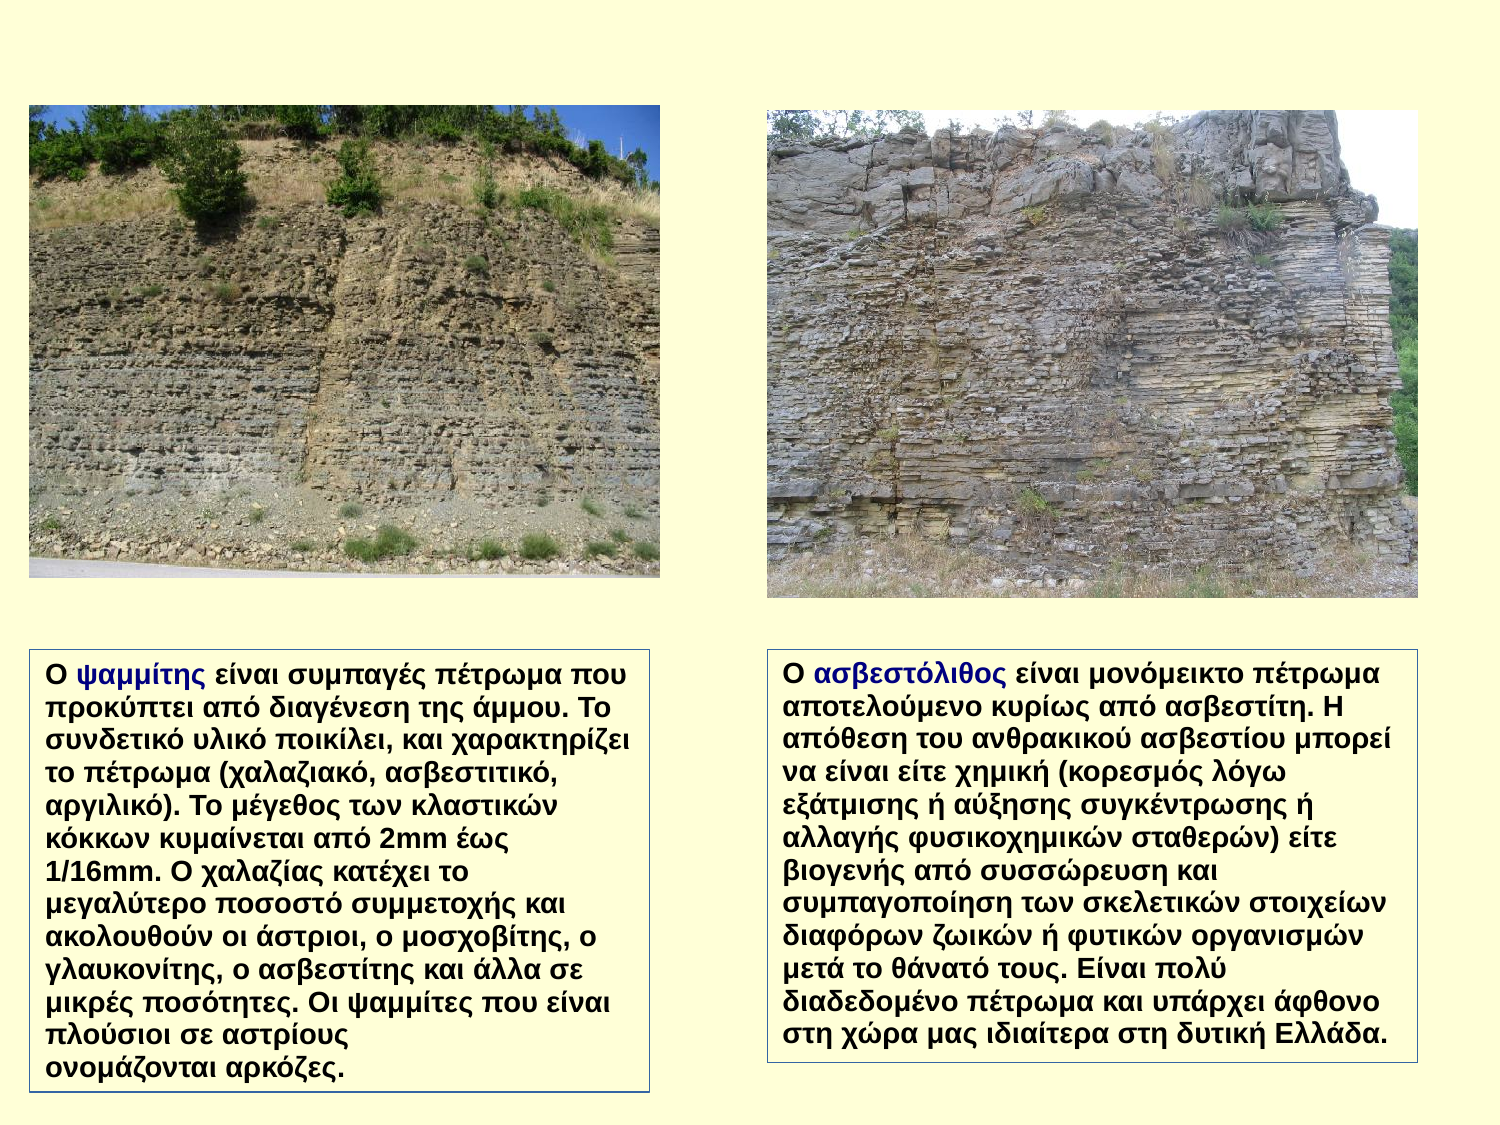

Ο ψαμμίτης είναι συμπαγές πέτρωμα που προκύπτει από διαγένεση της άμμου. Το συνδετικό υλικό ποικίλει, και χαρακτηρίζει το πέτρωμα (χαλαζιακό, ασβεστιτικό, αργιλικό). Το μέγεθος των κλαστικών κόκκων κυμαίνεται από 2mm έως 1/16mm. O χαλαζίας κατέχει το μεγαλύτερο ποσοστό συμμετοχής και ακολουθούν οι άστριοι, ο μοσχοβίτης, ο γλαυκονίτης, ο ασβεστίτης και άλλα σε μικρές ποσότητες. Οι ψαμμίτες που είναι πλούσιοι σε αστρίους ονομάζονται αρκόζες.
Ο ασβεστόλιθος είναι μονόμεικτο πέτρωμα αποτελούμενο κυρίως από ασβεστίτη. Η απόθεση του ανθρακικού ασβεστίου μπορεί να είναι είτε χημική (κορεσμός λόγω εξάτμισης ή αύξησης συγκέντρωσης ή αλλαγής φυσικοχημικών σταθερών) είτε βιογενής από συσσώρευση και συμπαγοποίηση των σκελετικών στοιχείων διαφόρων ζωικών ή φυτικών οργανισμών μετά το θάνατό τους. Είναι πολύ διαδεδομένο πέτρωμα και υπάρχει άφθονο στη χώρα μας ιδιαίτερα στη δυτική Ελλάδα.